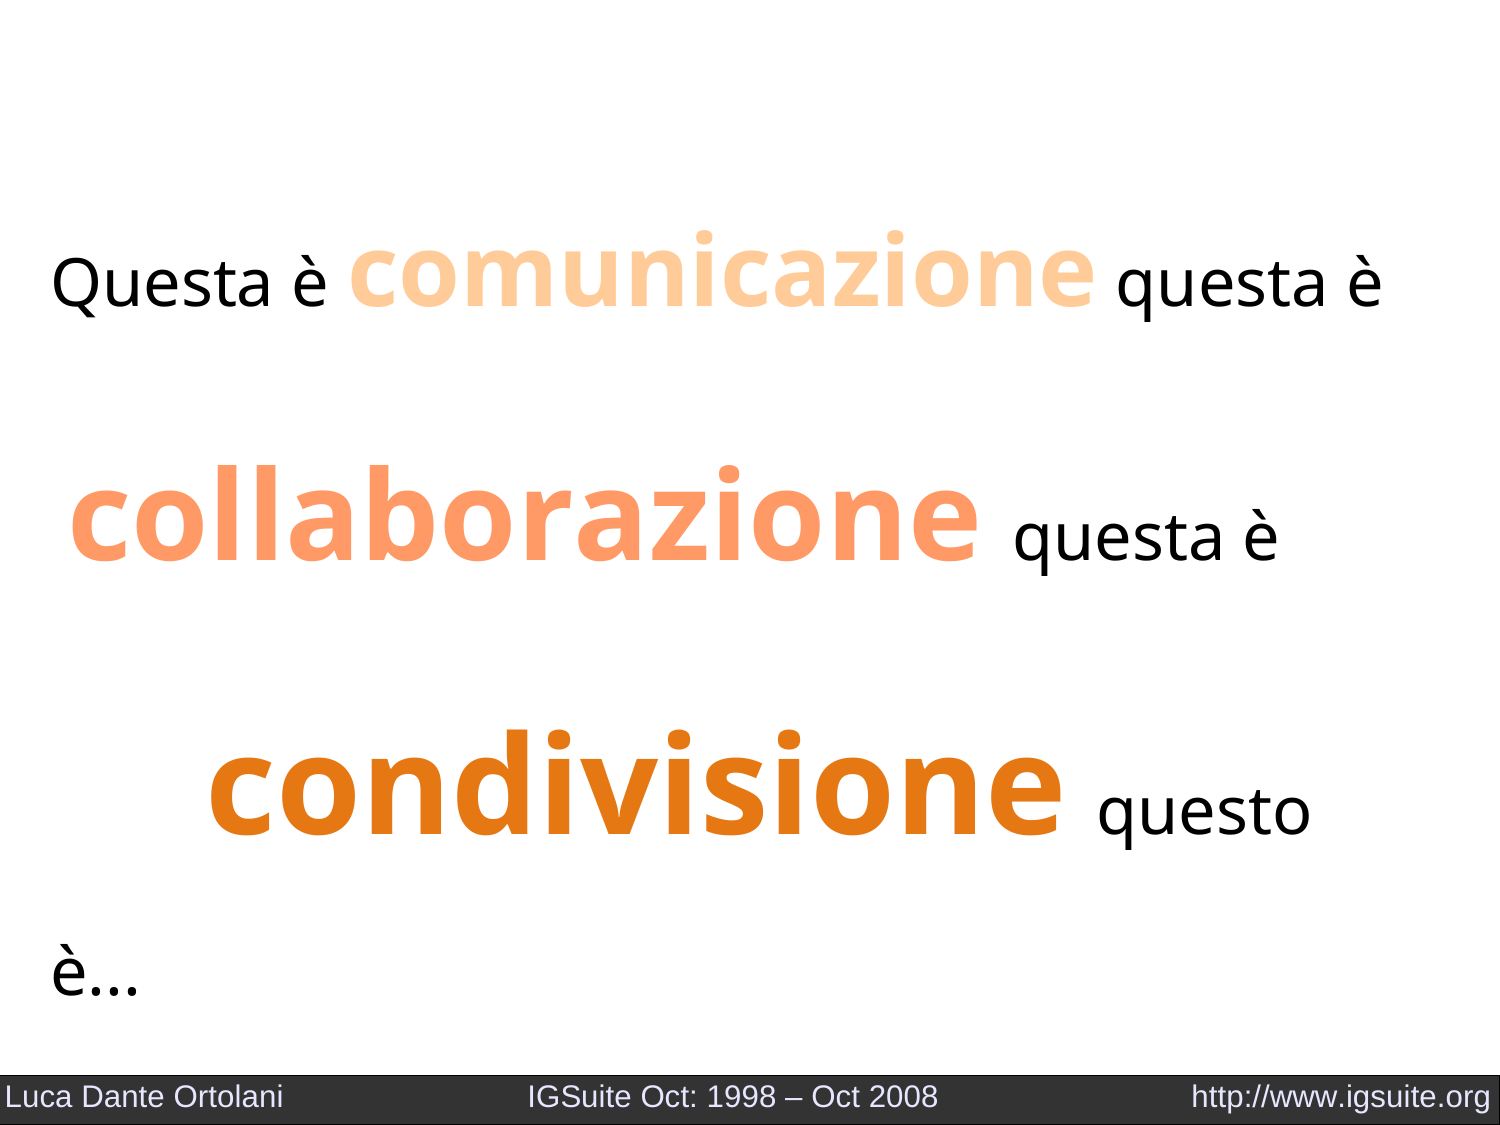

Questa è comunicazione questa è
 collaborazione questa è
 condivisione questo è...
Luca Dante Ortolani IGSuite Oct: 1998 – Oct 2008 http://www.igsuite.org